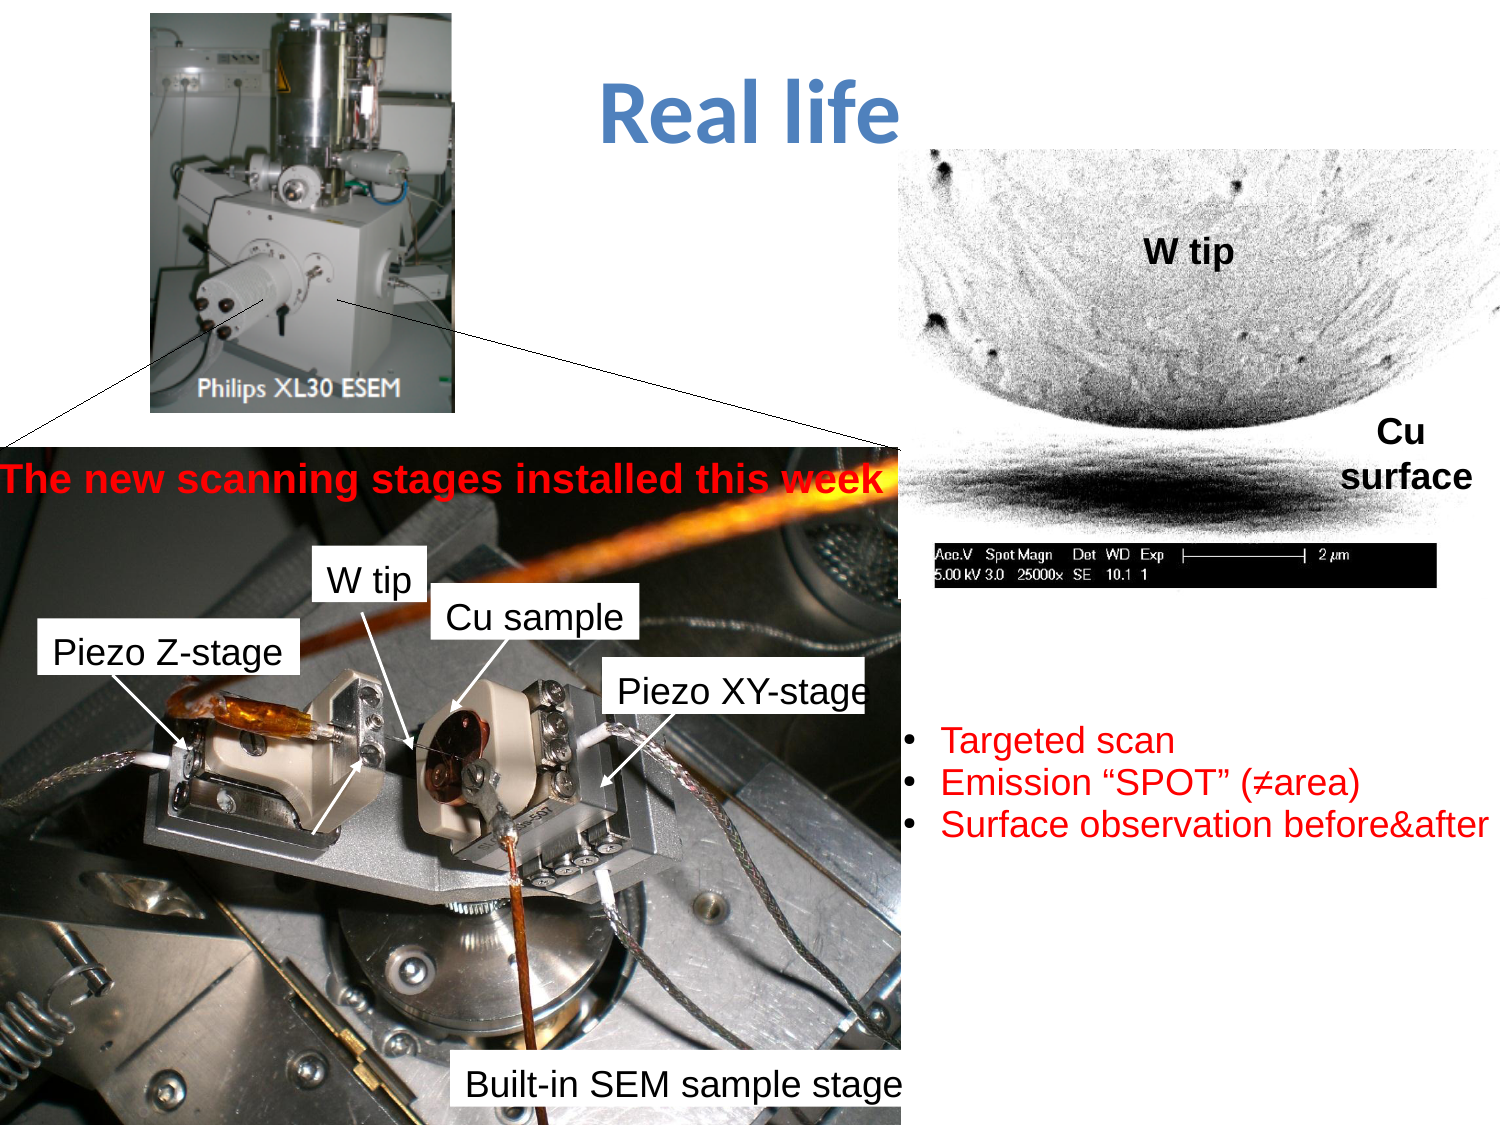

Real life
W tip
Cu
surface
The new scanning stages installed this week
W tip
Cu sample
Piezo Z-stage
Piezo XY-stage
Targeted scan
Emission “SPOT” (≠area)
Surface observation before&after
Built-in SEM sample stage